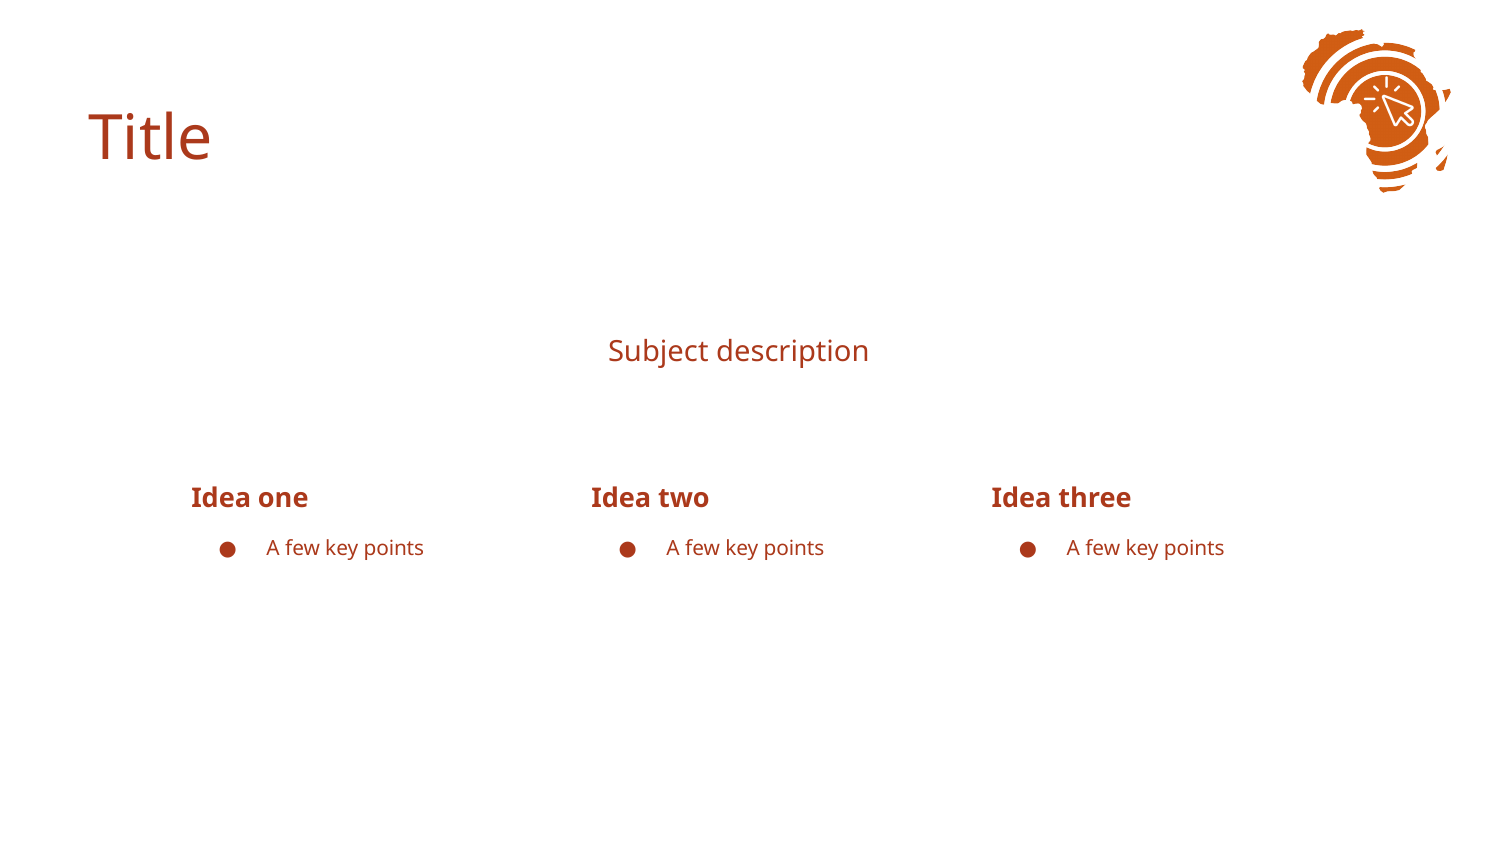

Title
Subject description
Idea one
Idea two
Idea three
A few key points
A few key points
A few key points